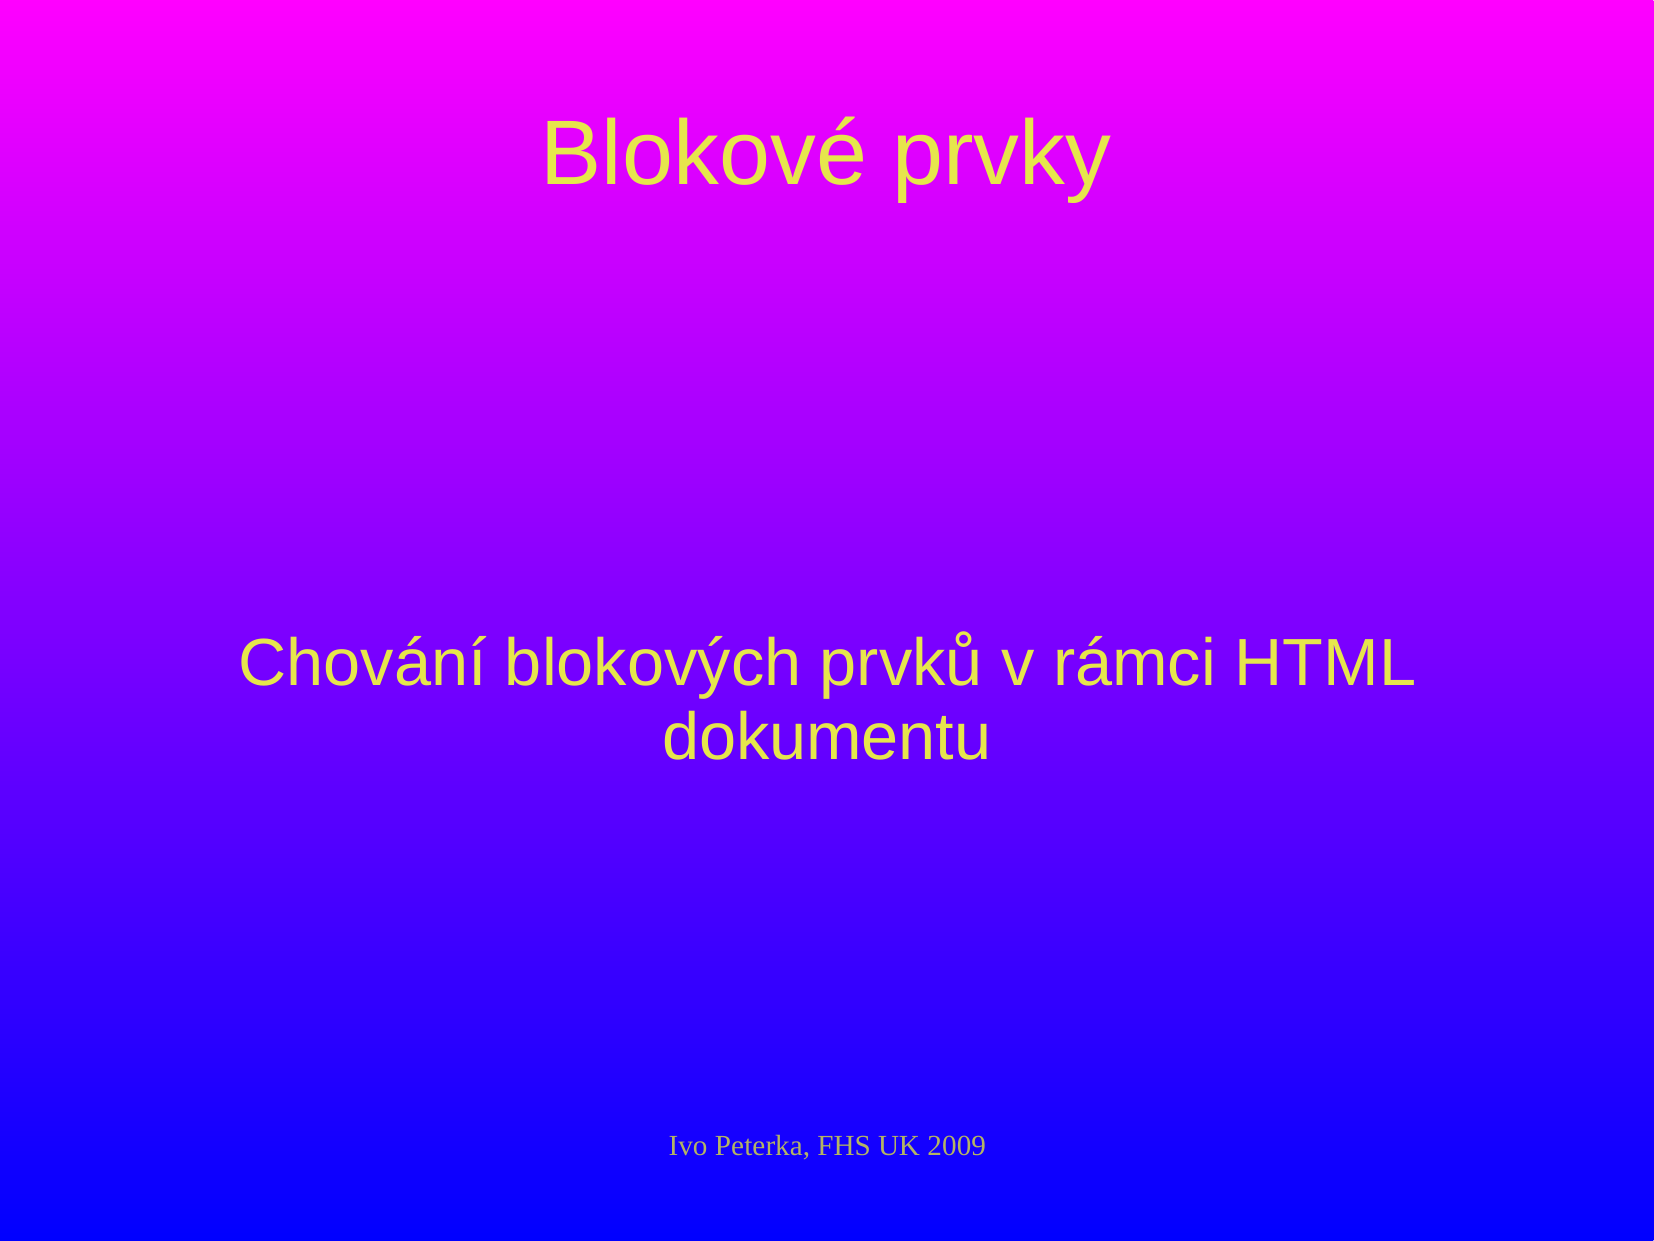

# Blokové prvky
Chování blokových prvků v rámci HTML dokumentu